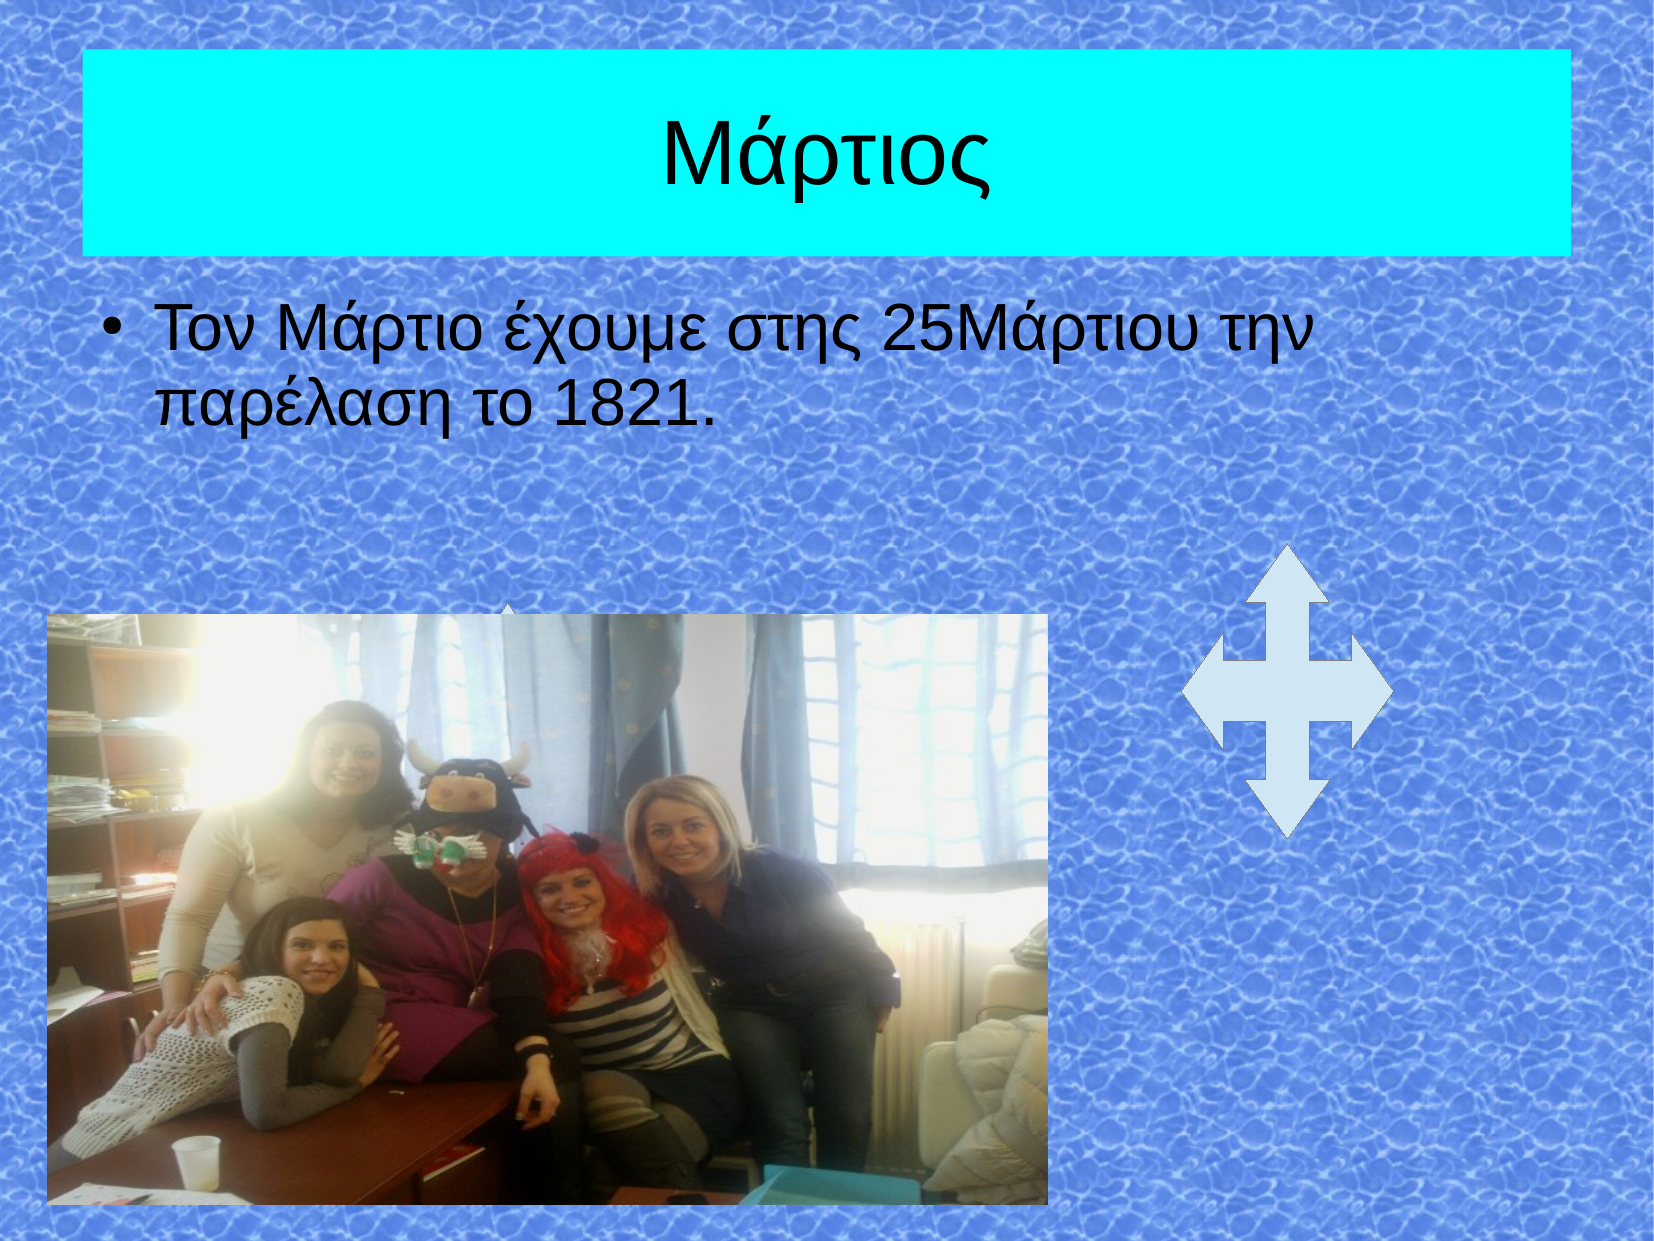

# Μάρτιος
Τον Μάρτιο έχουμε στης 25Μάρτιου την παρέλαση το 1821.